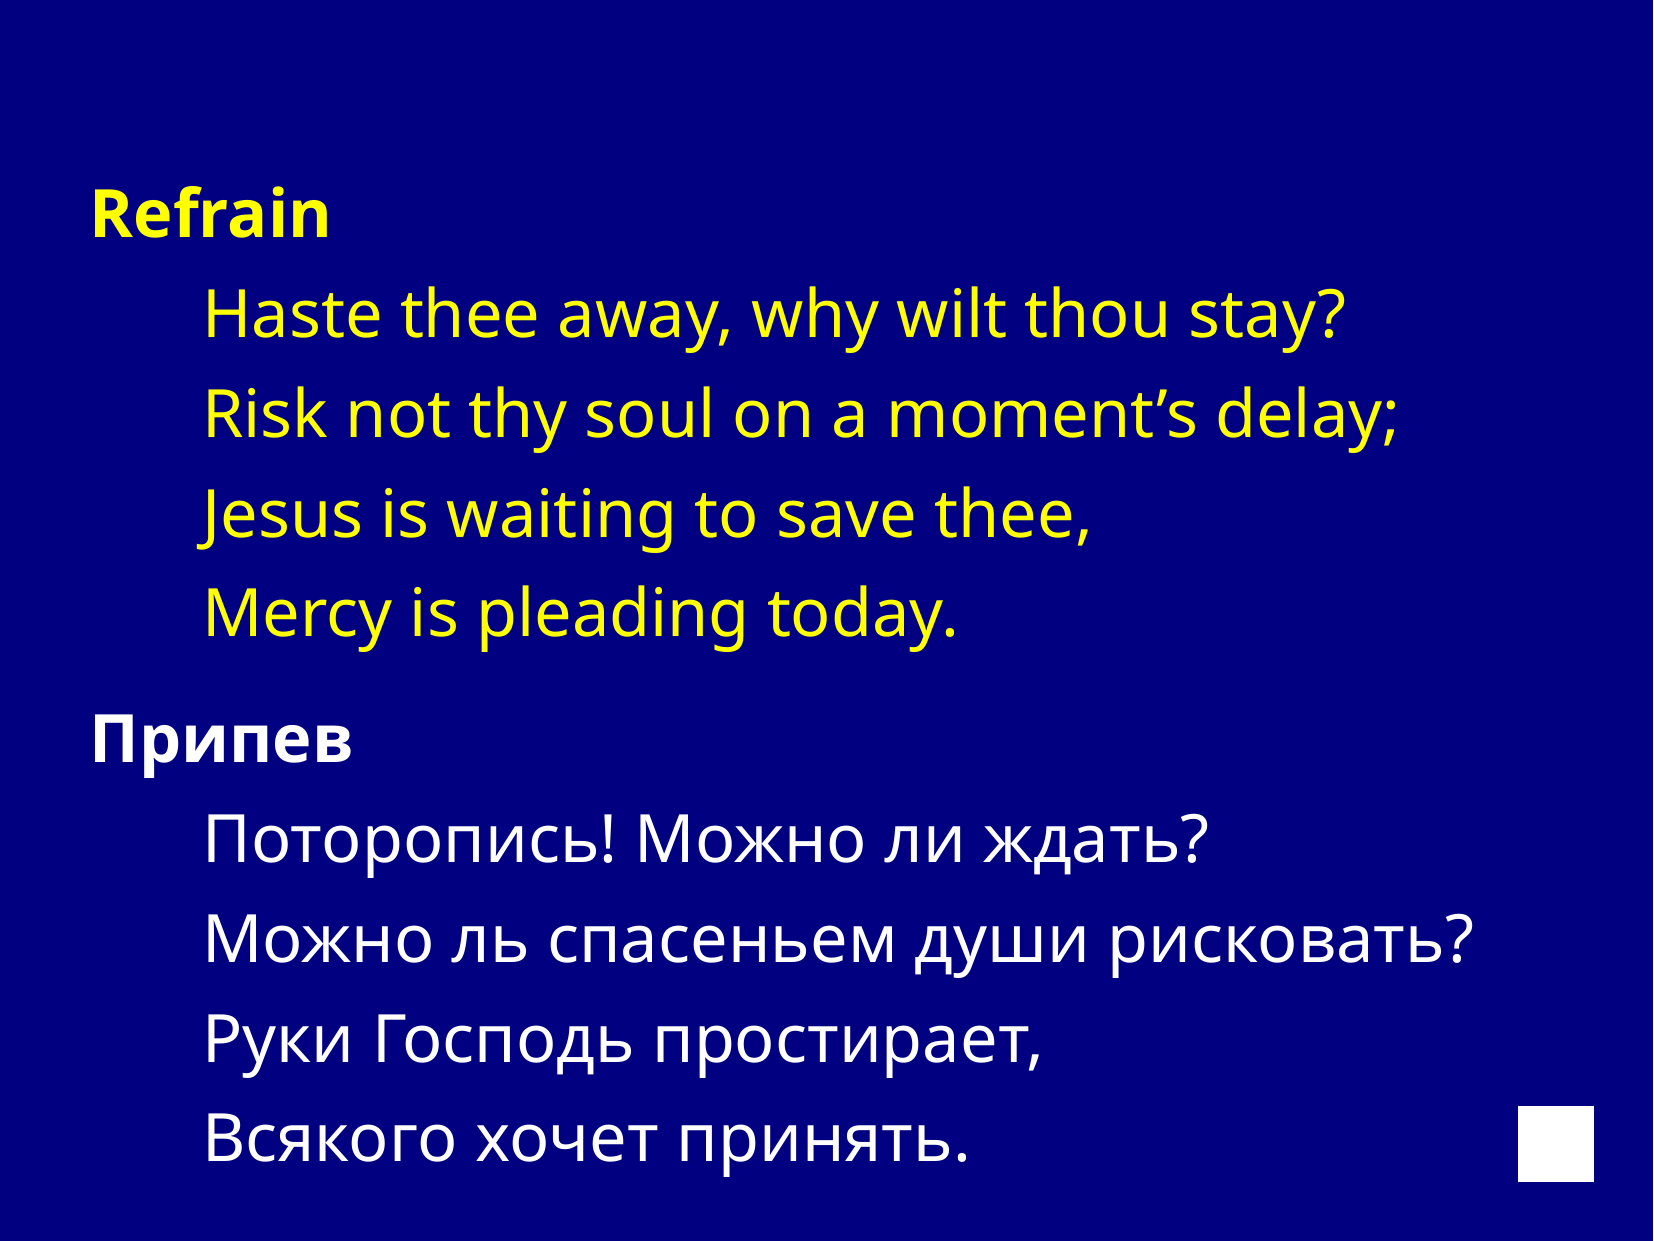

Refrain
	Haste thee away, why wilt thou stay?
	Risk not thy soul on a moment’s delay;
	Jesus is waiting to save thee,
	Mercy is pleading today.
Припев
	Поторопись! Можно ли ждать?
	Можно ль спасеньем души рисковать?
	Руки Господь простирает,
	Всякого хочет принять.